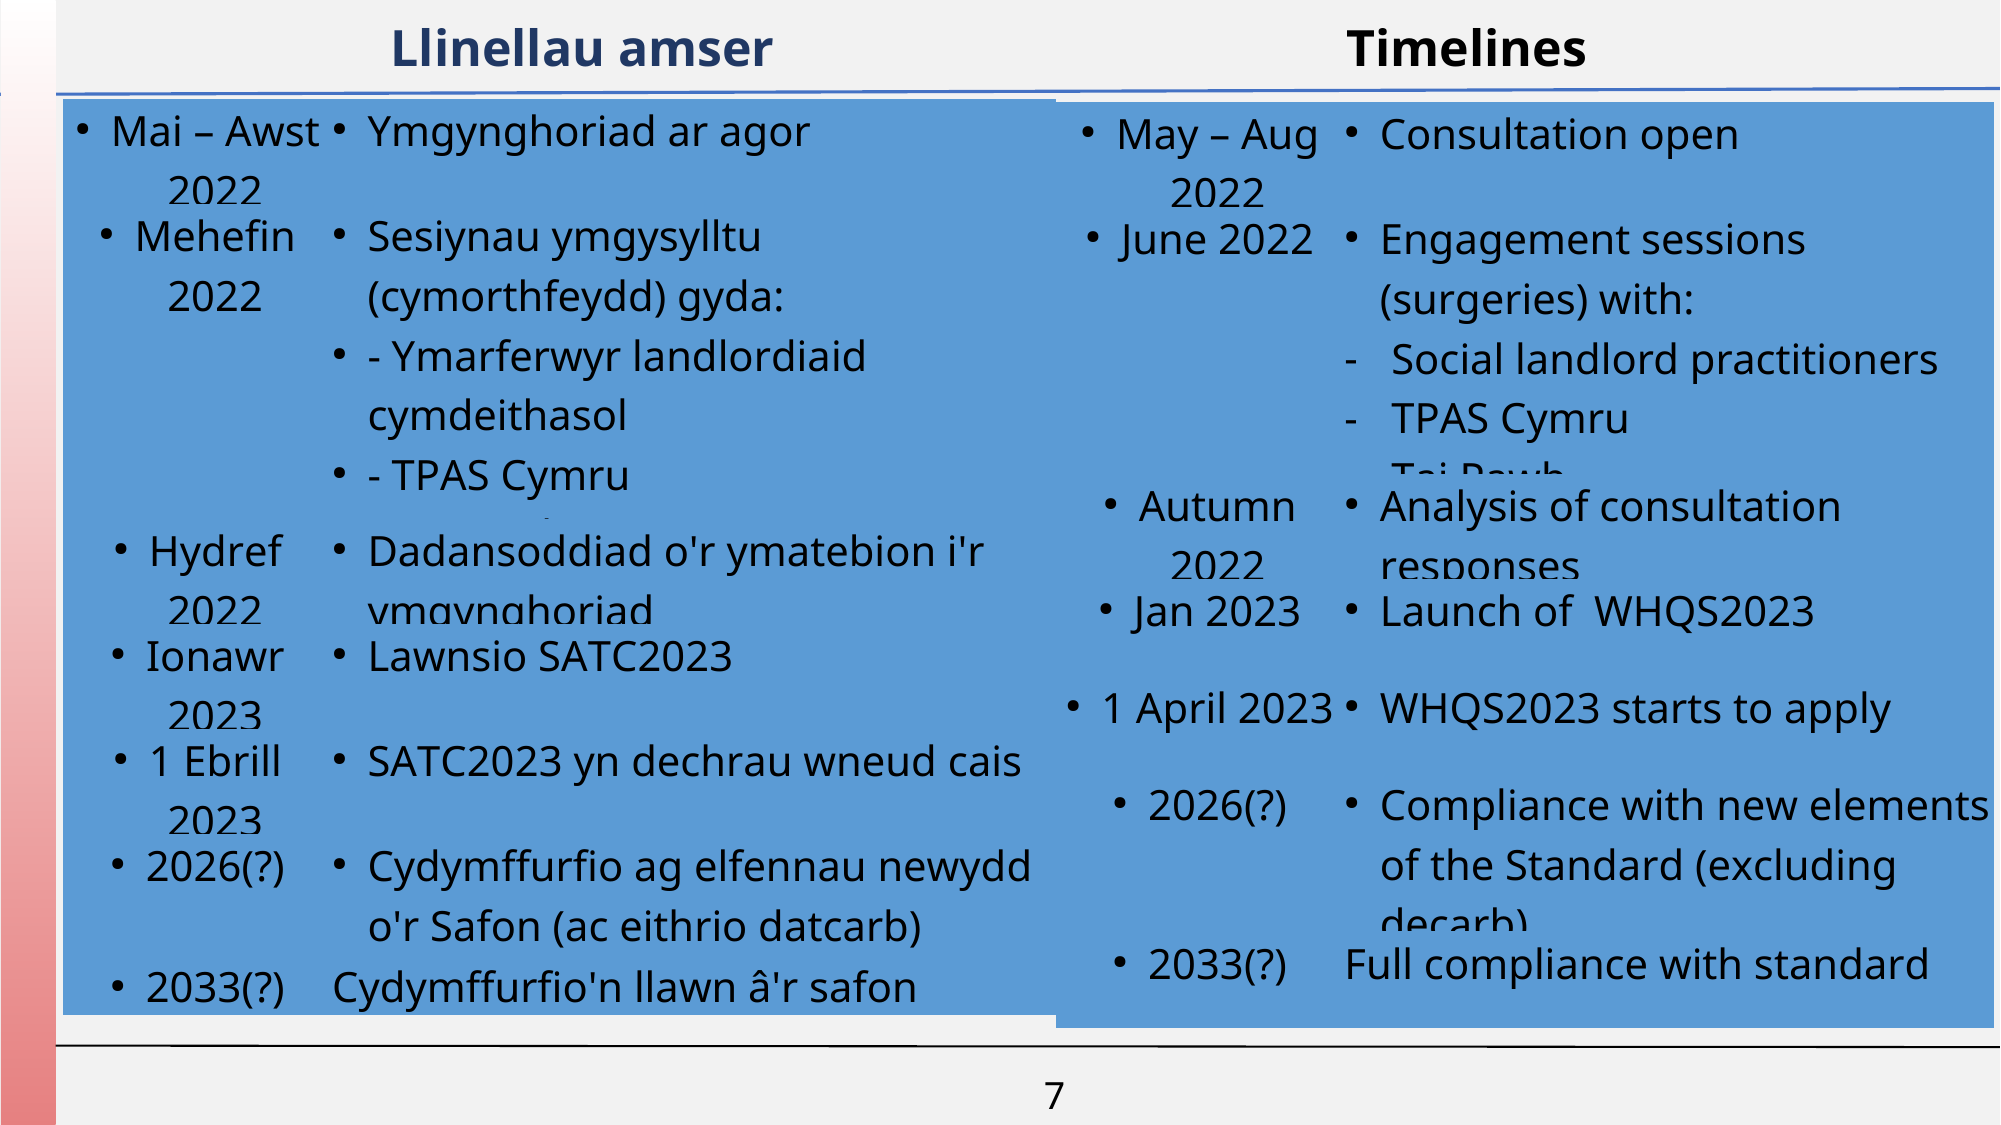

Llinellau amser Timelines
| Mai – Awst 2022 | Ymgynghoriad ar agor |
| --- | --- |
| Mehefin 2022 | Sesiynau ymgysylltu (cymorthfeydd) gyda: - Ymarferwyr landlordiaid cymdeithasol - TPAS Cymru - Tai Pawb |
| Hydref 2022 | Dadansoddiad o'r ymatebion i'r ymgynghoriad |
| Ionawr 2023 | Lawnsio SATC2023 |
| 1 Ebrill 2023 | SATC2023 yn dechrau wneud cais |
| 2026(?) | Cydymffurfio ag elfennau newydd o'r Safon (ac eithrio datcarb) |
| 2033(?) | Cydymffurfio'n llawn â'r safon |
| May – Aug 2022 | Consultation open |
| --- | --- |
| June 2022 | Engagement sessions (surgeries) with: Social landlord practitioners TPAS Cymru Tai Pawb |
| Autumn 2022 | Analysis of consultation responses |
| Jan 2023 | Launch of WHQS2023 |
| 1 April 2023 | WHQS2023 starts to apply |
| 2026(?) | Compliance with new elements of the Standard (excluding decarb) |
| 2033(?) | Full compliance with standard |